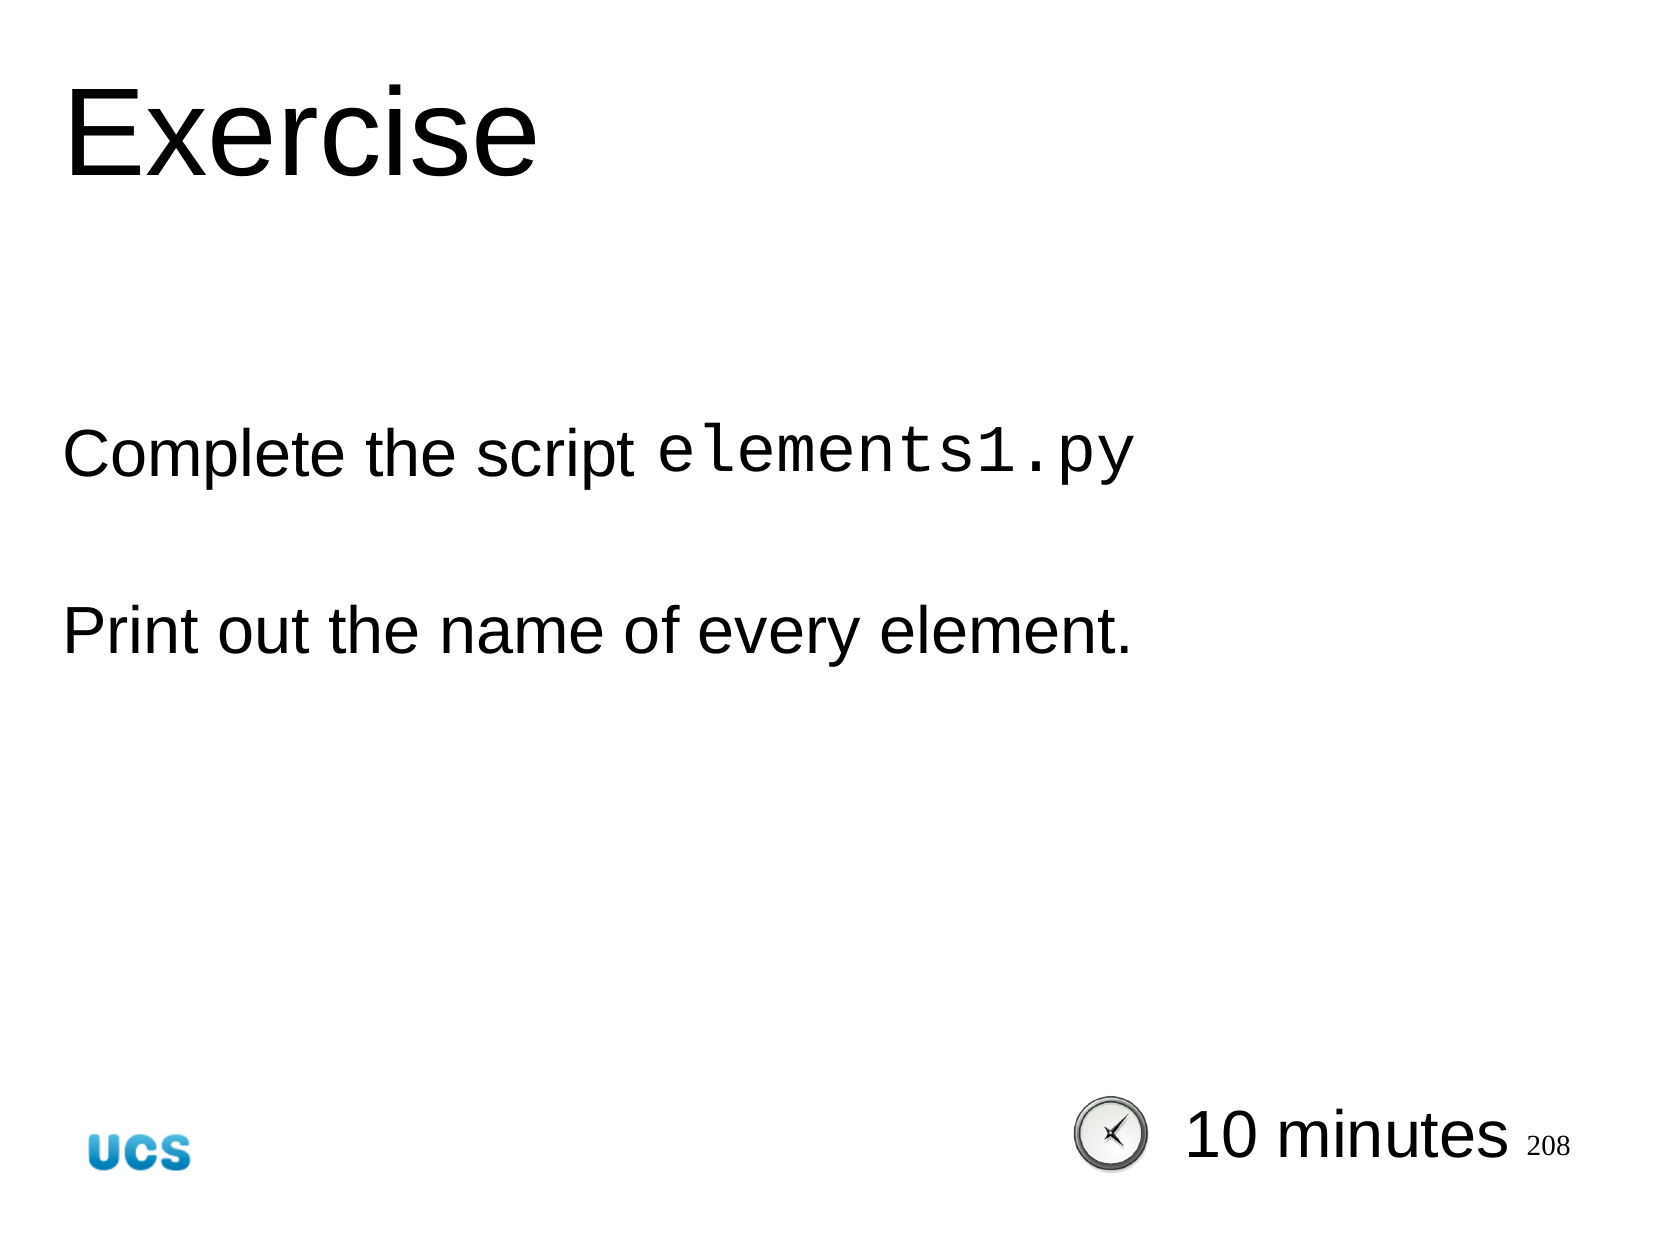

Exercise
Complete the script
elements1.py
Print out the name of every element.
10 minutes
208